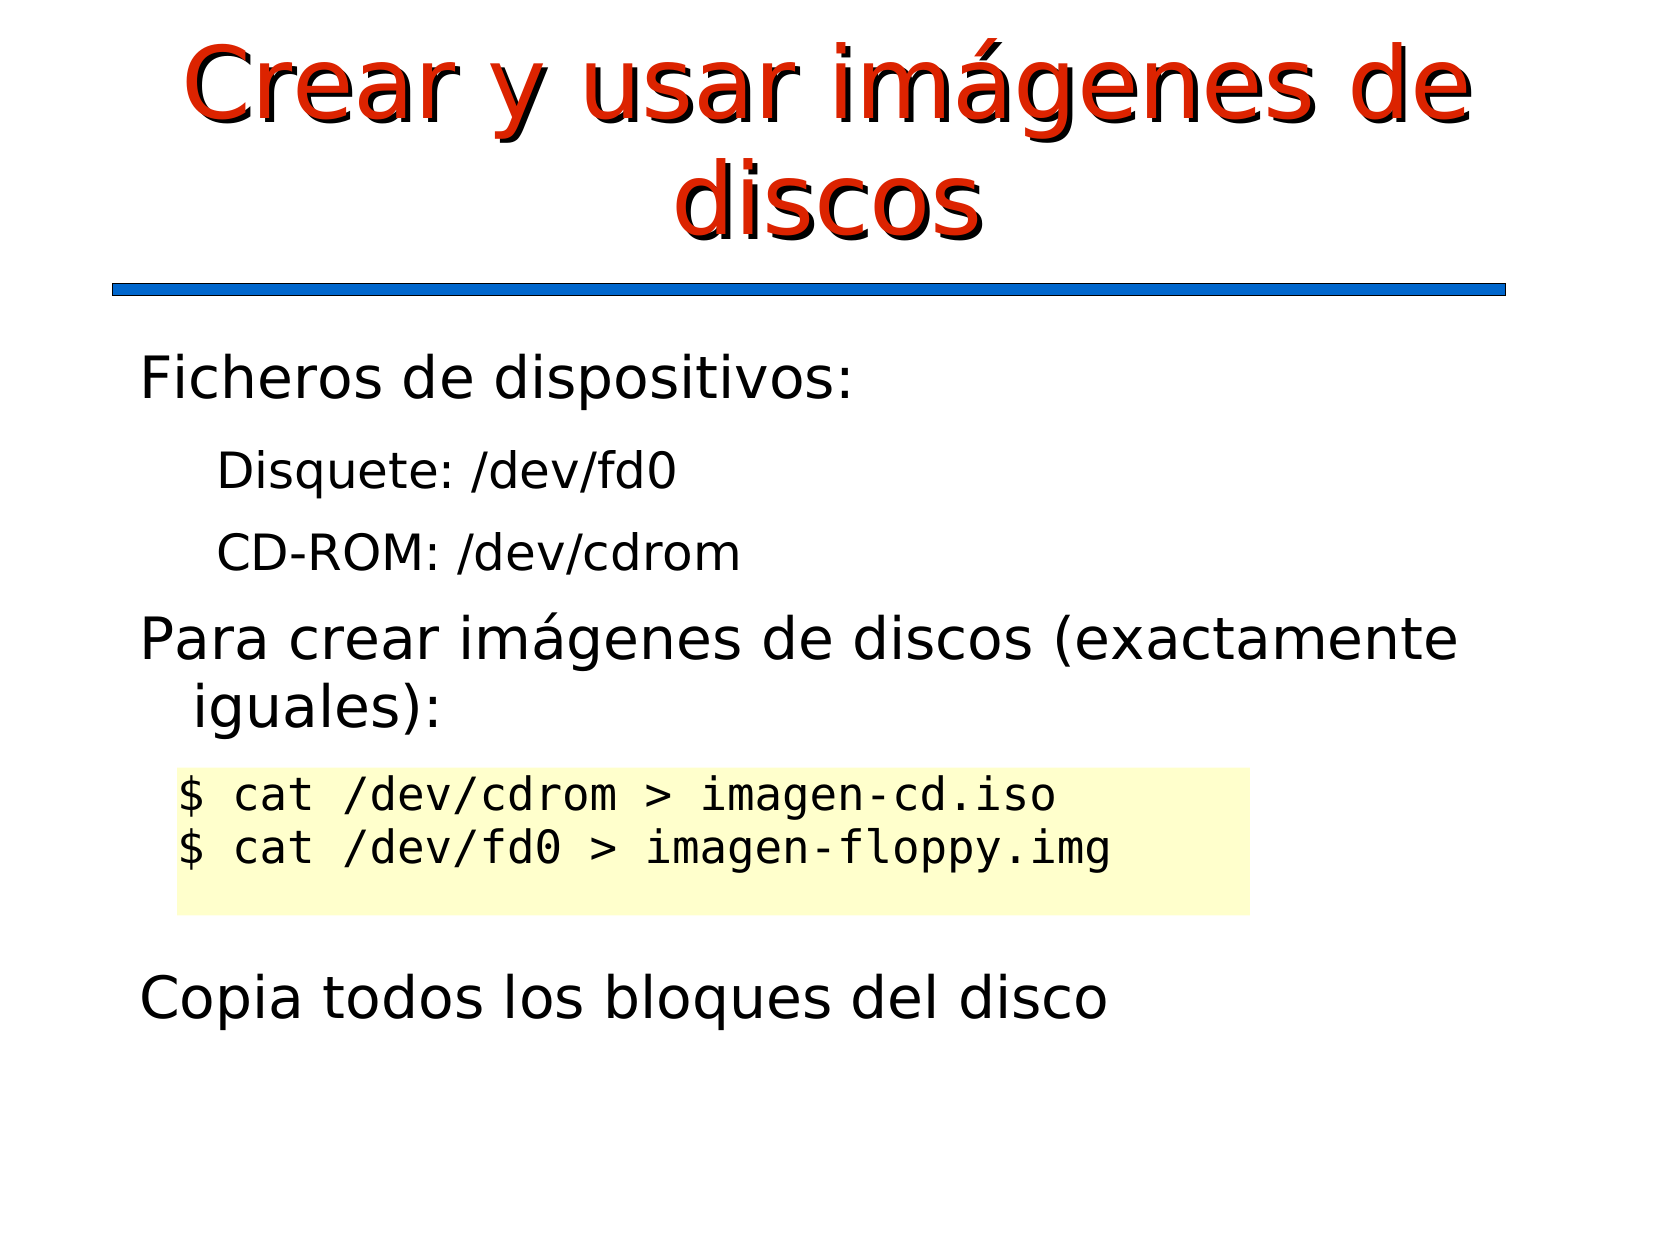

# Crear y usar imágenes de discos
Ficheros de dispositivos:
Disquete: /dev/fd0
CD-ROM: /dev/cdrom
Para crear imágenes de discos (exactamente iguales):
Copia todos los bloques del disco
$ cat /dev/cdrom > imagen-cd.iso
$ cat /dev/fd0 > imagen-floppy.img